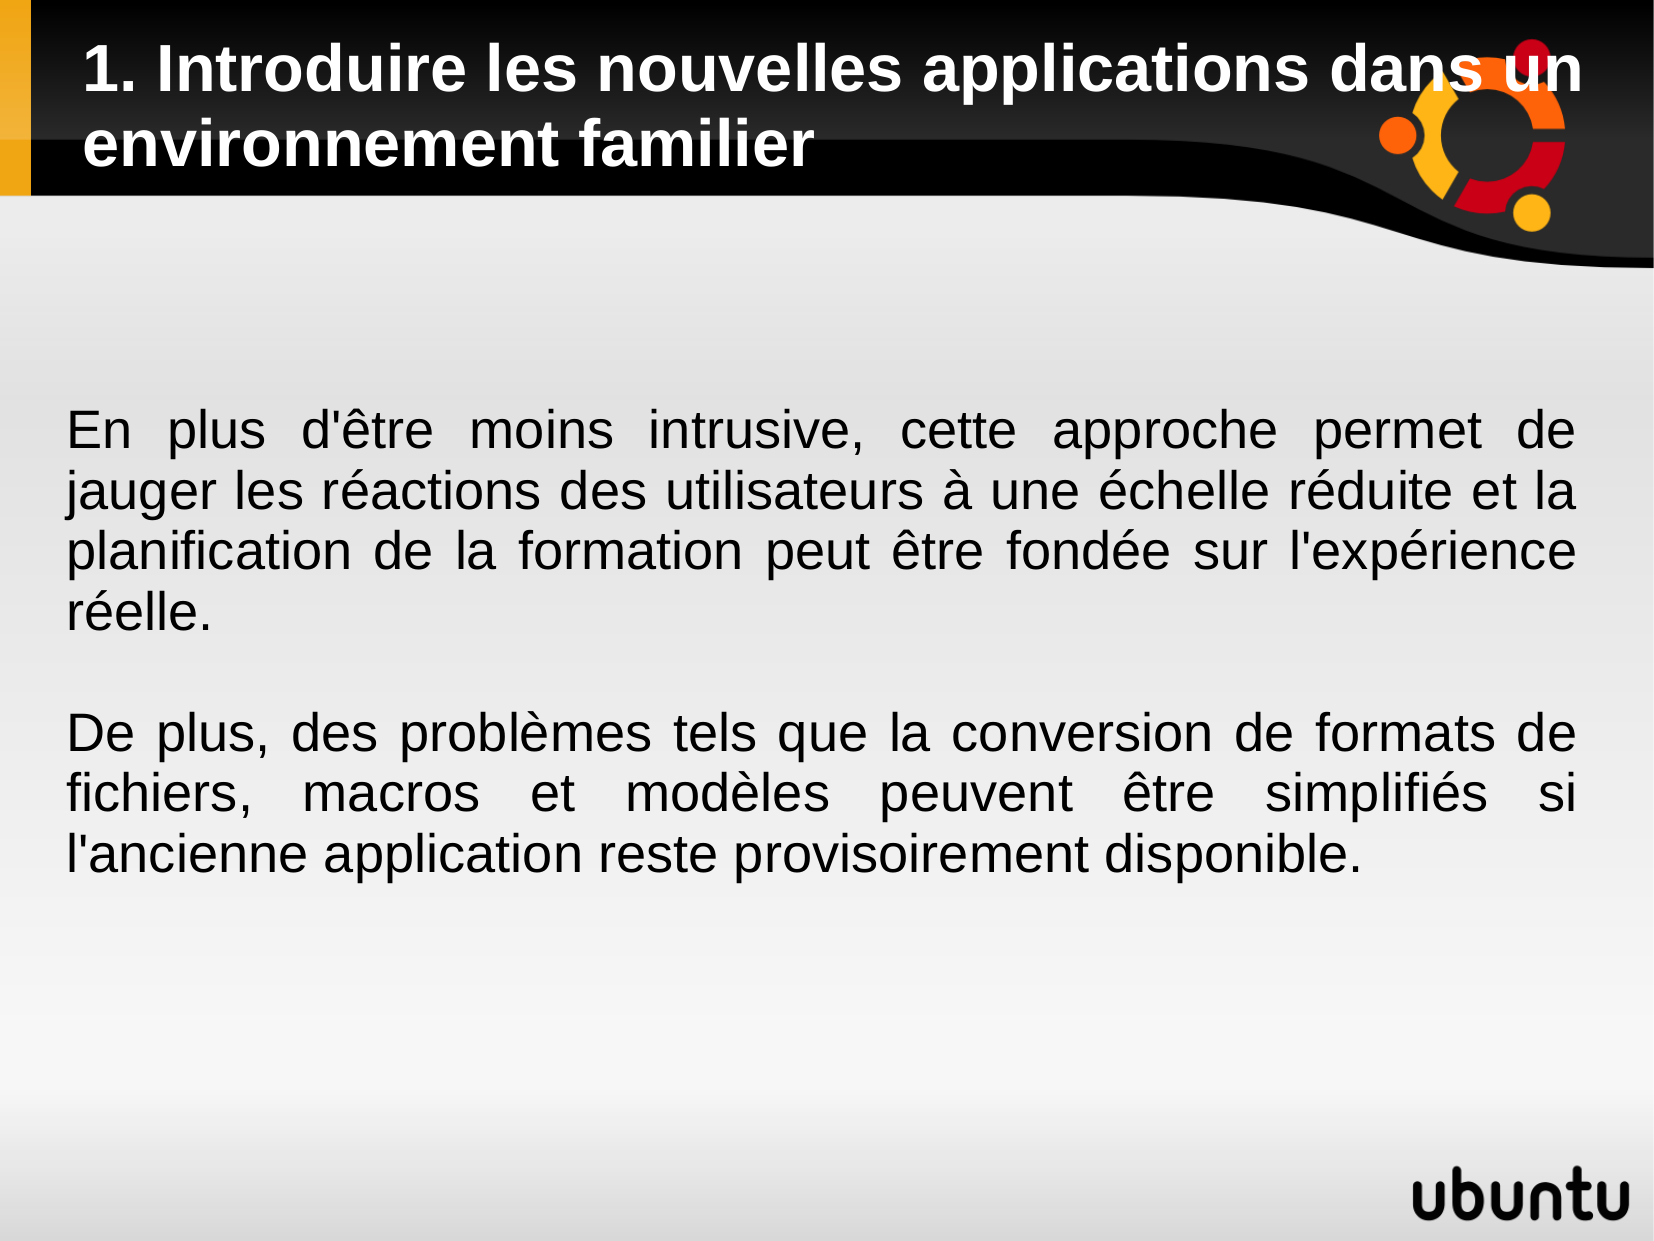

# 1. Introduire les nouvelles applications dans un environnement familier
En plus d'être moins intrusive, cette approche permet de jauger les réactions des utilisateurs à une échelle réduite et la planification de la formation peut être fondée sur l'expérience réelle.
De plus, des problèmes tels que la conversion de formats de fichiers, macros et modèles peuvent être simplifiés si l'ancienne application reste provisoirement disponible.